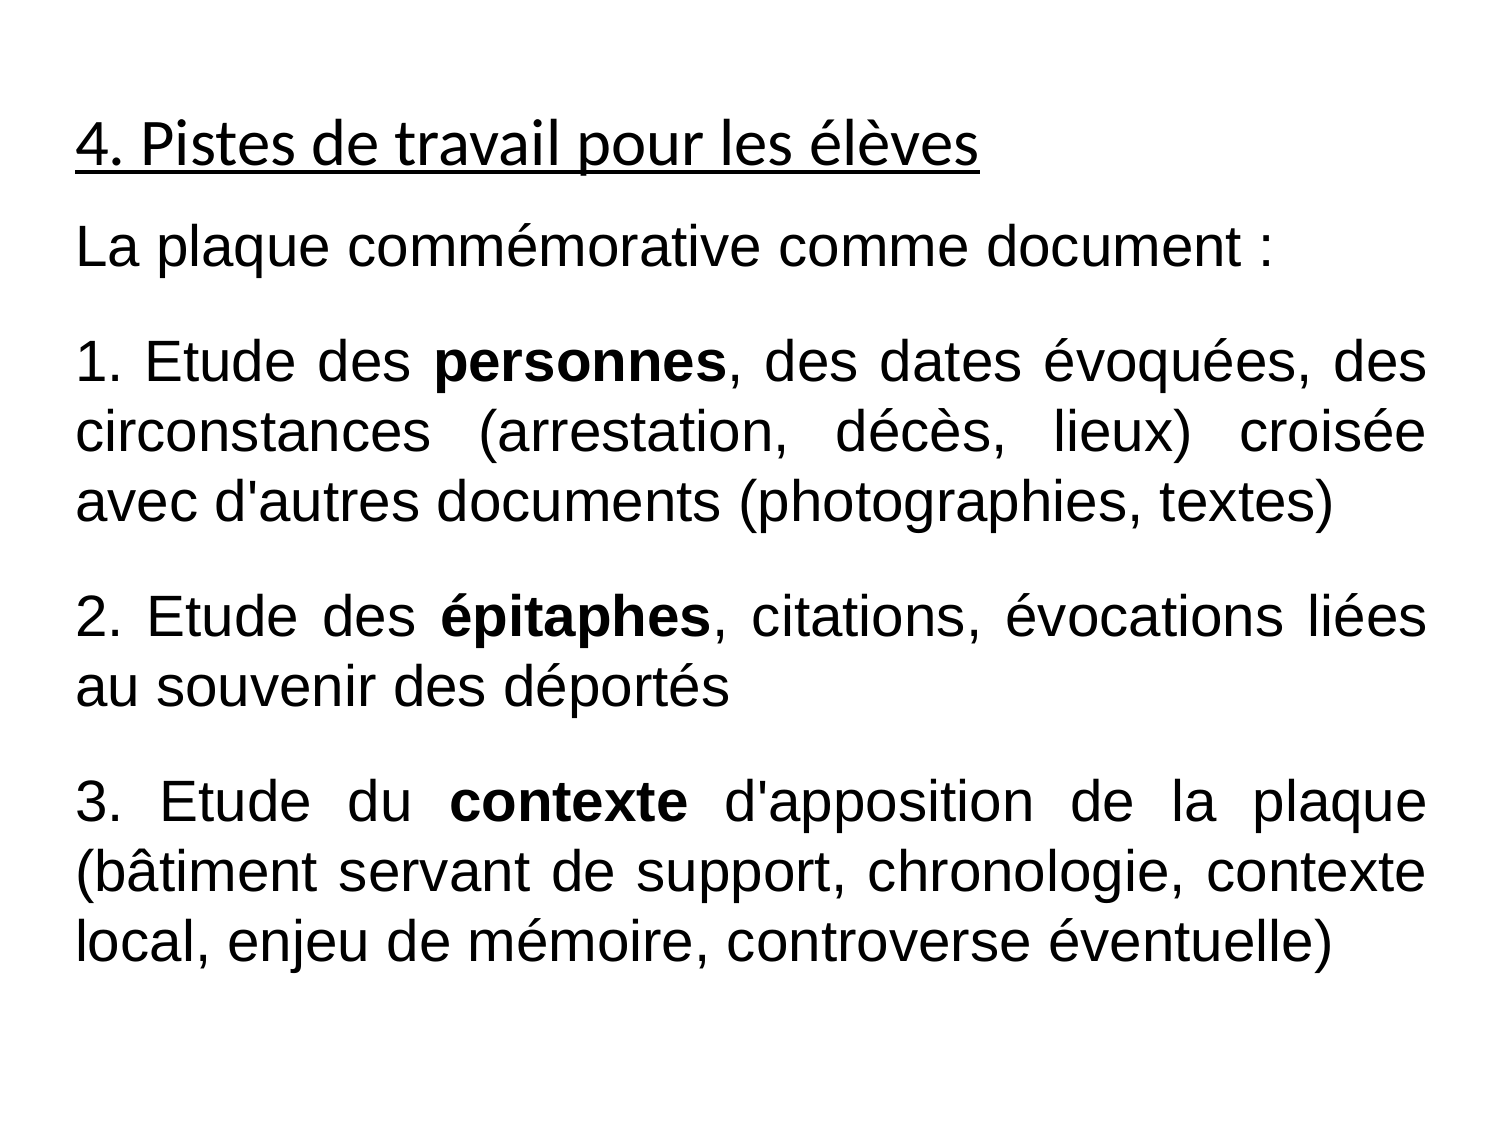

4. Pistes de travail pour les élèves
La plaque commémorative comme document :
1. Etude des personnes, des dates évoquées, des circonstances (arrestation, décès, lieux) croisée avec d'autres documents (photographies, textes)
2. Etude des épitaphes, citations, évocations liées au souvenir des déportés
3. Etude du contexte d'apposition de la plaque (bâtiment servant de support, chronologie, contexte local, enjeu de mémoire, controverse éventuelle)